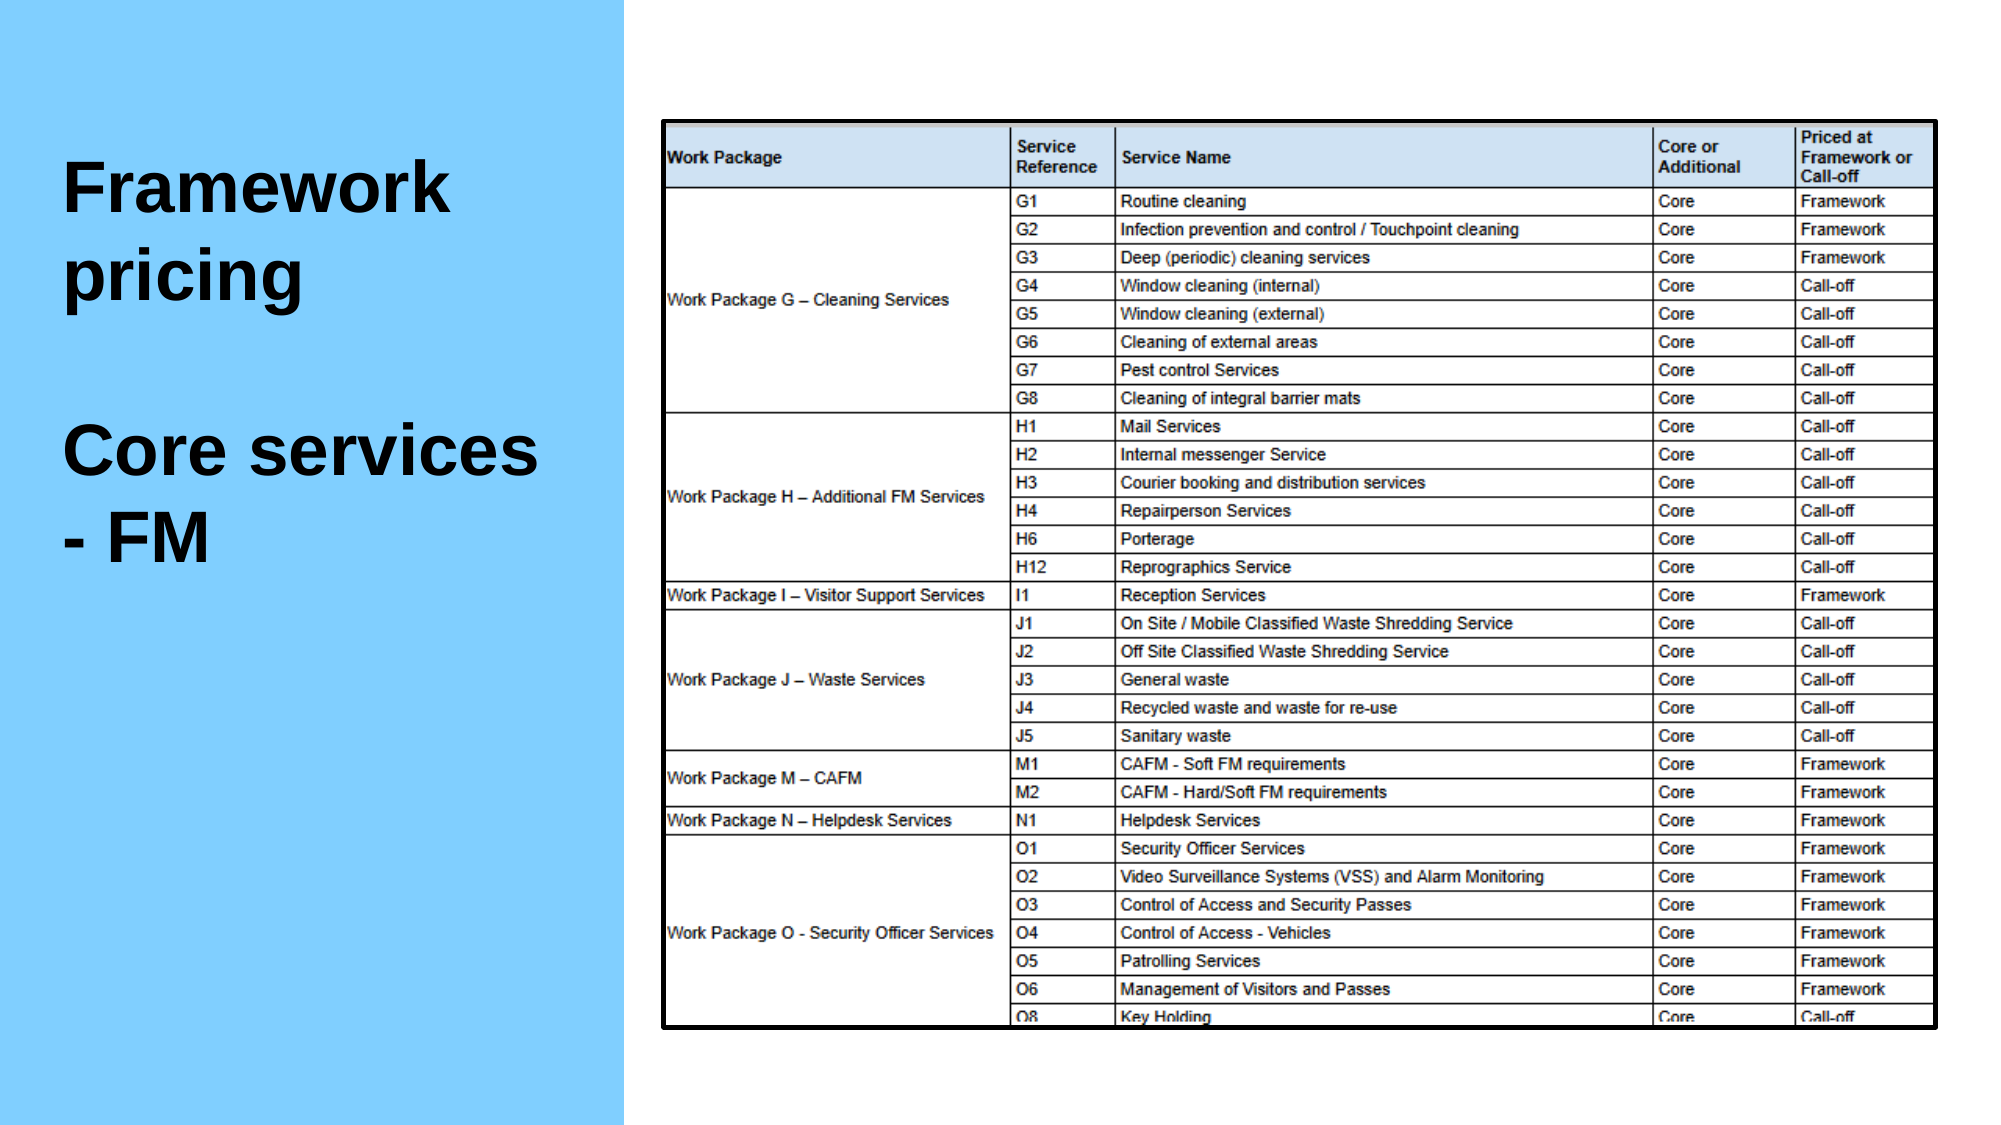

# Framework pricing
Core services - FM